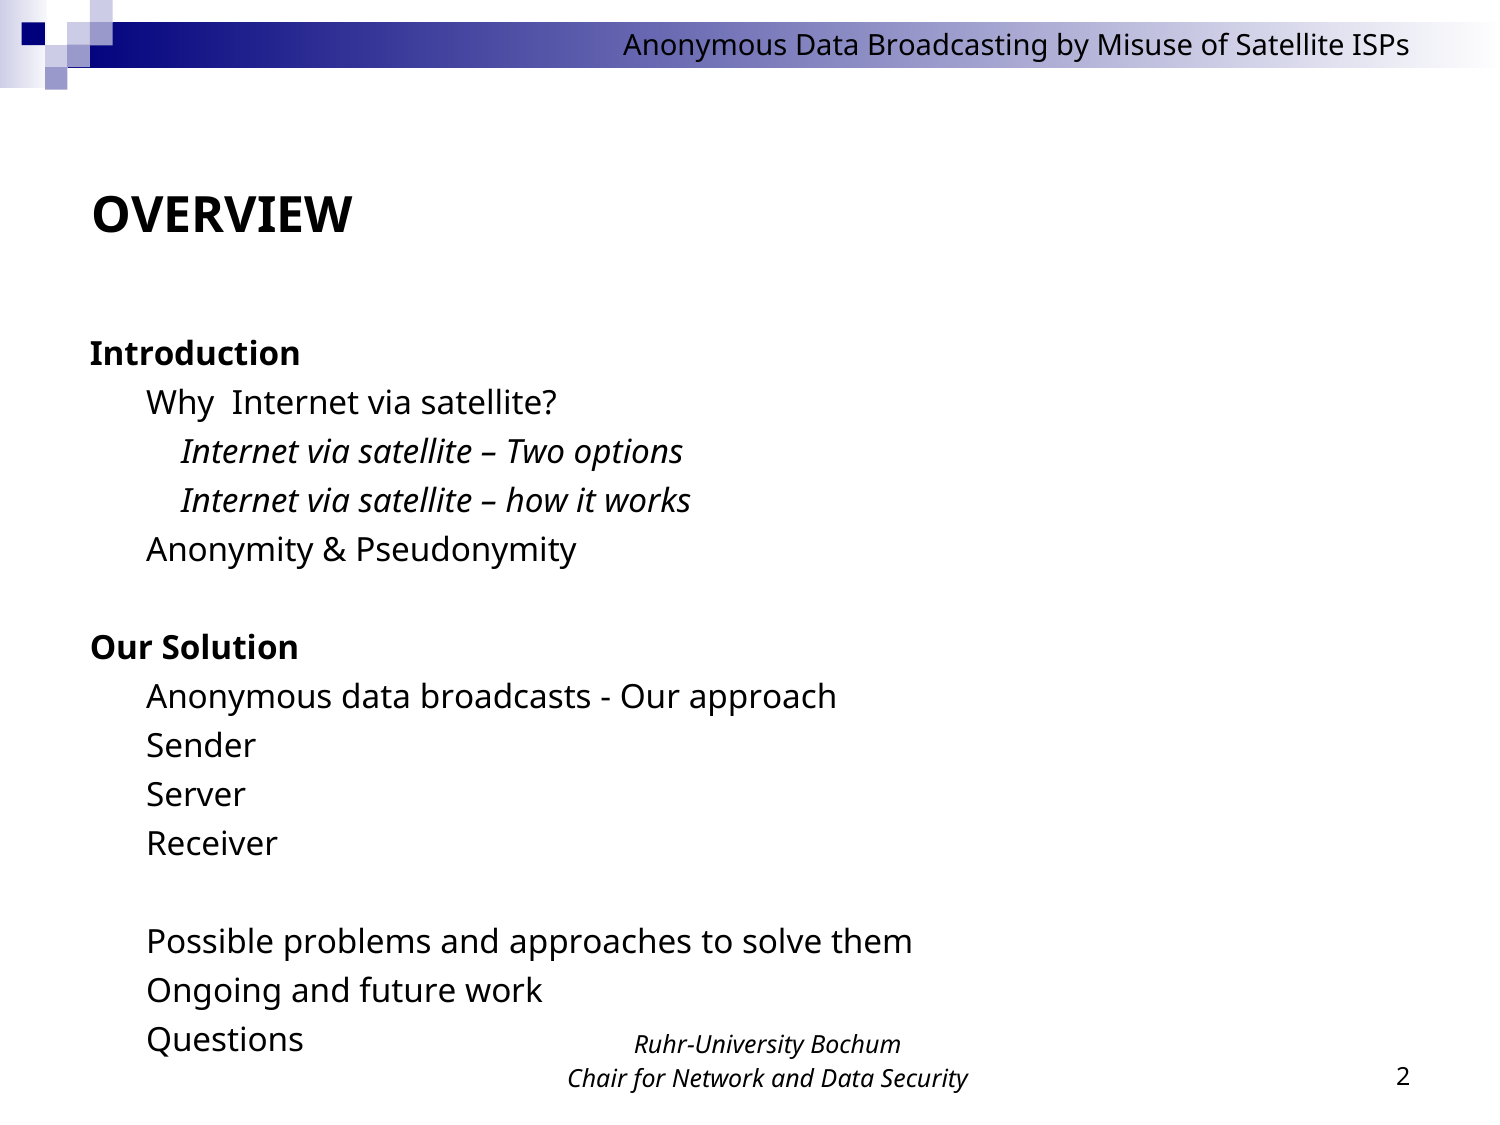

Anonymous Data Broadcasting by Misuse of Satellite ISPs
OVERVIEW
# Introduction
	Why Internet via satellite?
	 Internet via satellite – Two options
	 Internet via satellite – how it works
	Anonymity & Pseudonymity
Our Solution
 	Anonymous data broadcasts - Our approach
	Sender
	Server
	Receiver
	Possible problems and approaches to solve them
	Ongoing and future work
	Questions
Ruhr-University Bochum
Chair for Network and Data Security
2